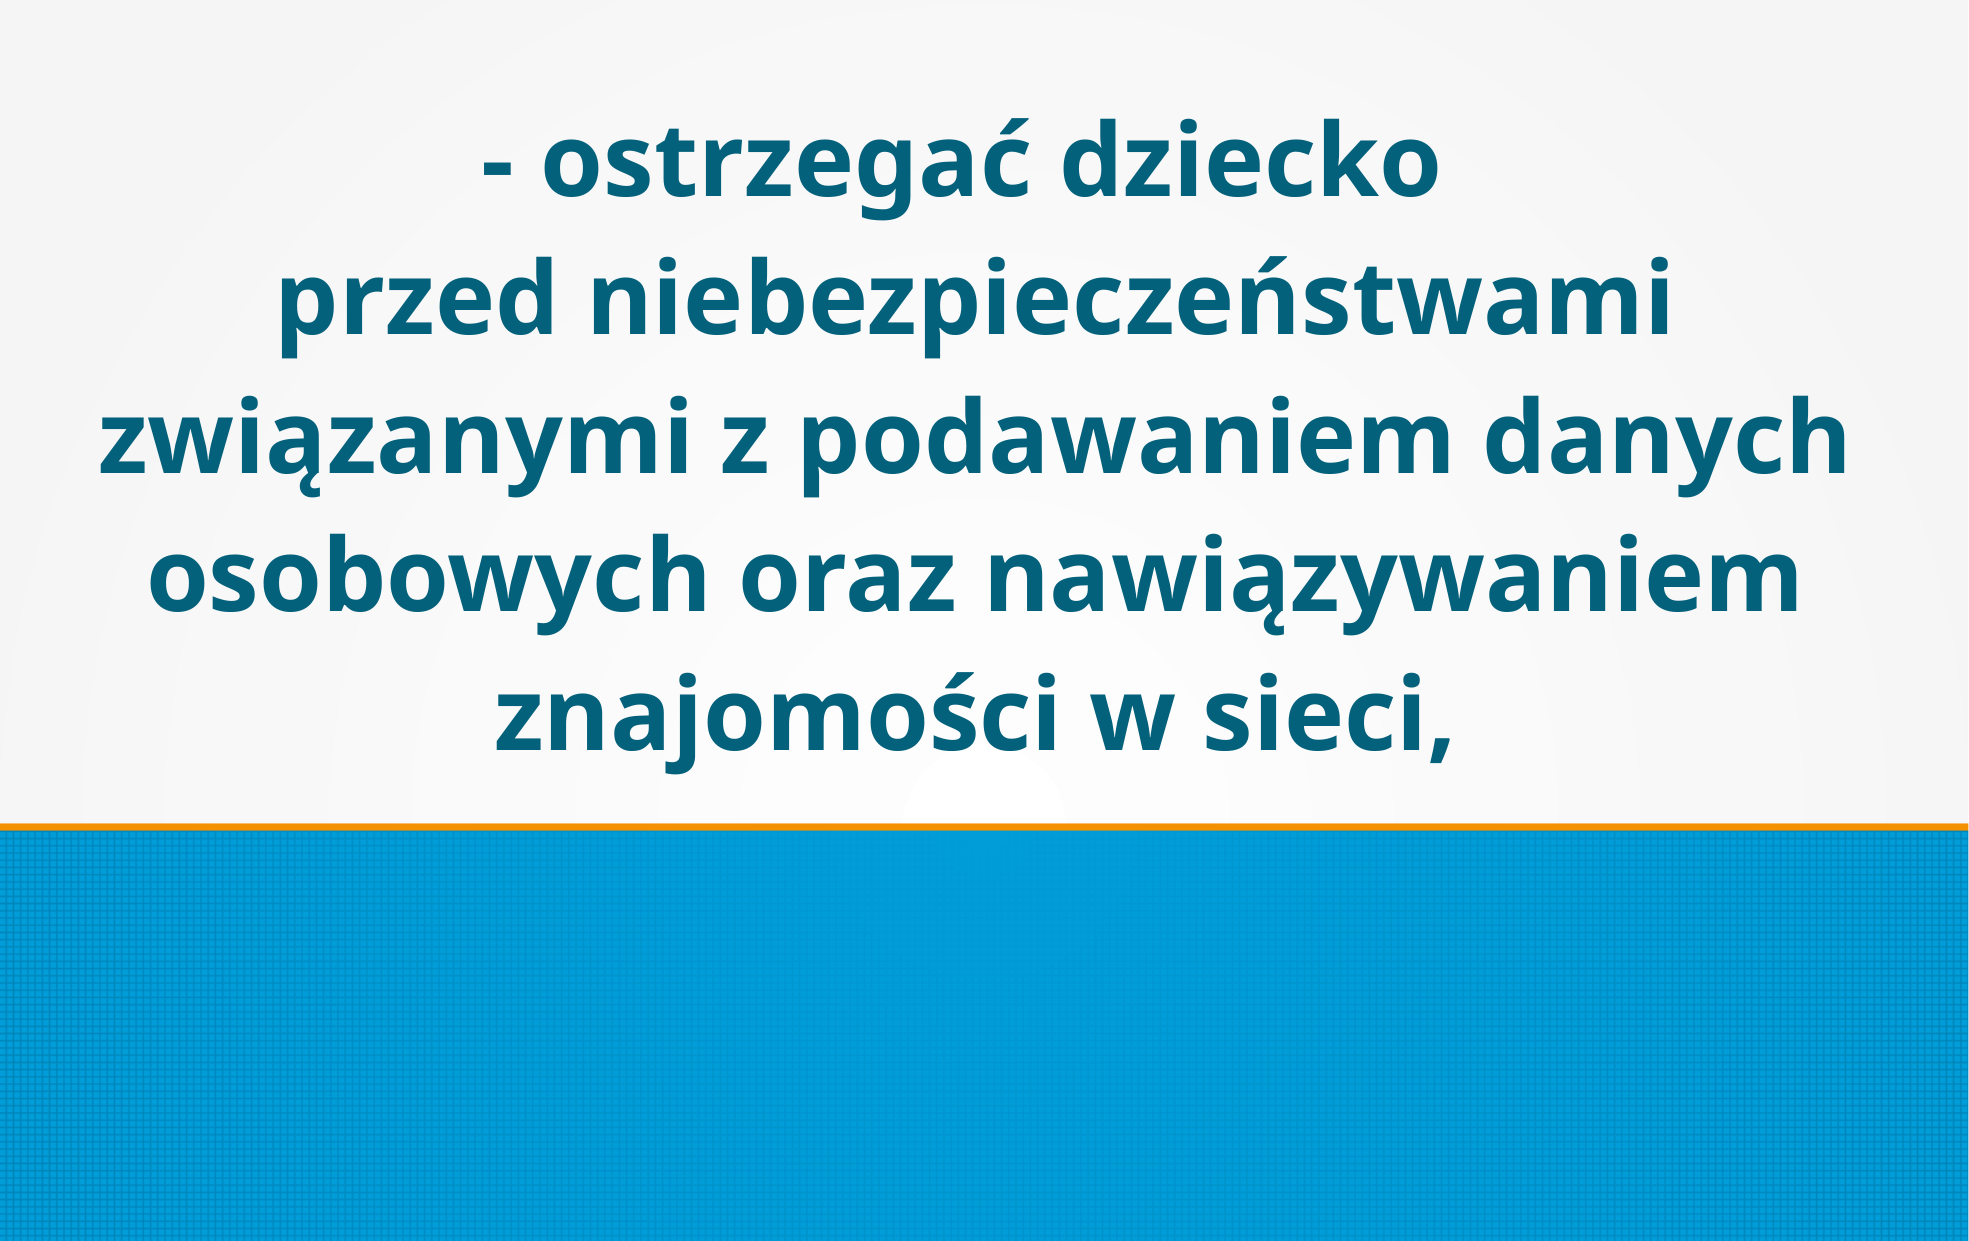

# - ostrzegać dziecko przed niebezpieczeństwami związanymi z podawaniem danych osobowych oraz nawiązywaniem znajomości w sieci,